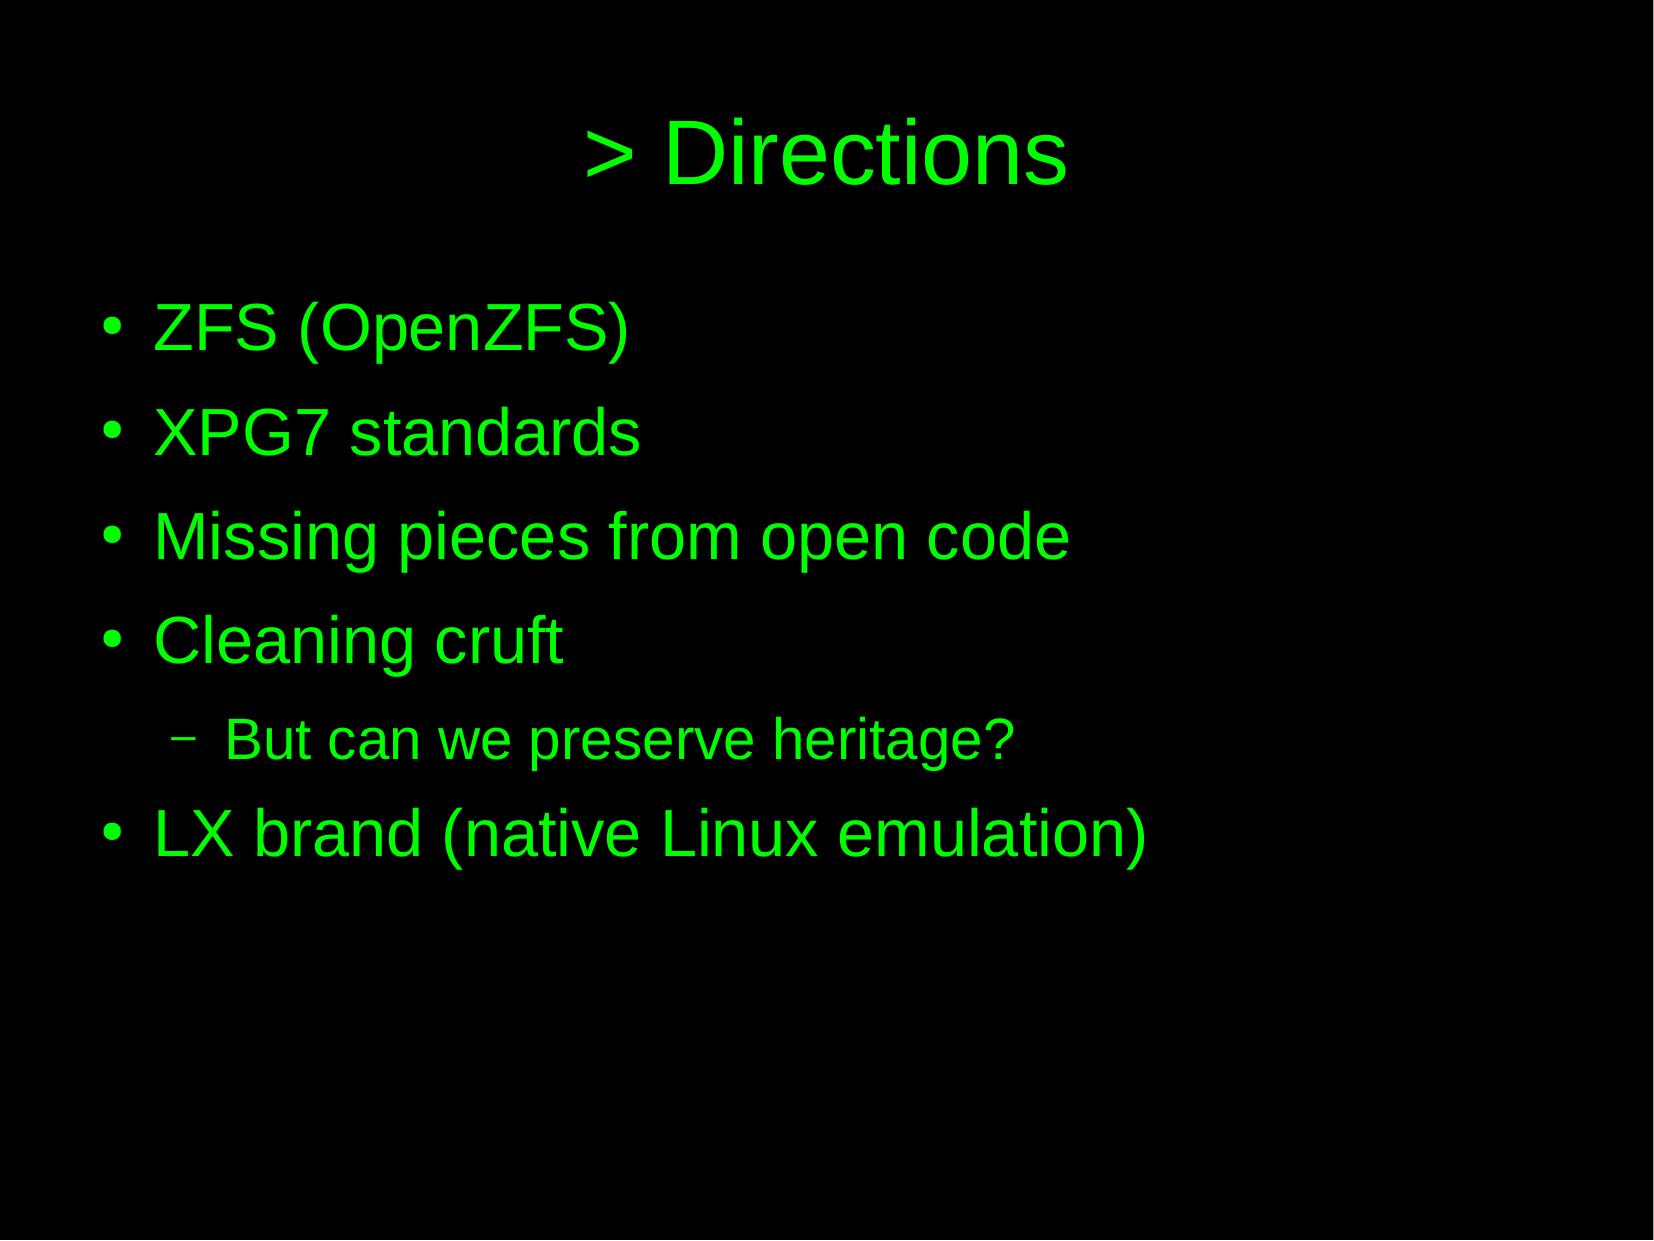

# > Directions
ZFS (OpenZFS)
XPG7 standards
Missing pieces from open code
Cleaning cruft
But can we preserve heritage?
LX brand (native Linux emulation)